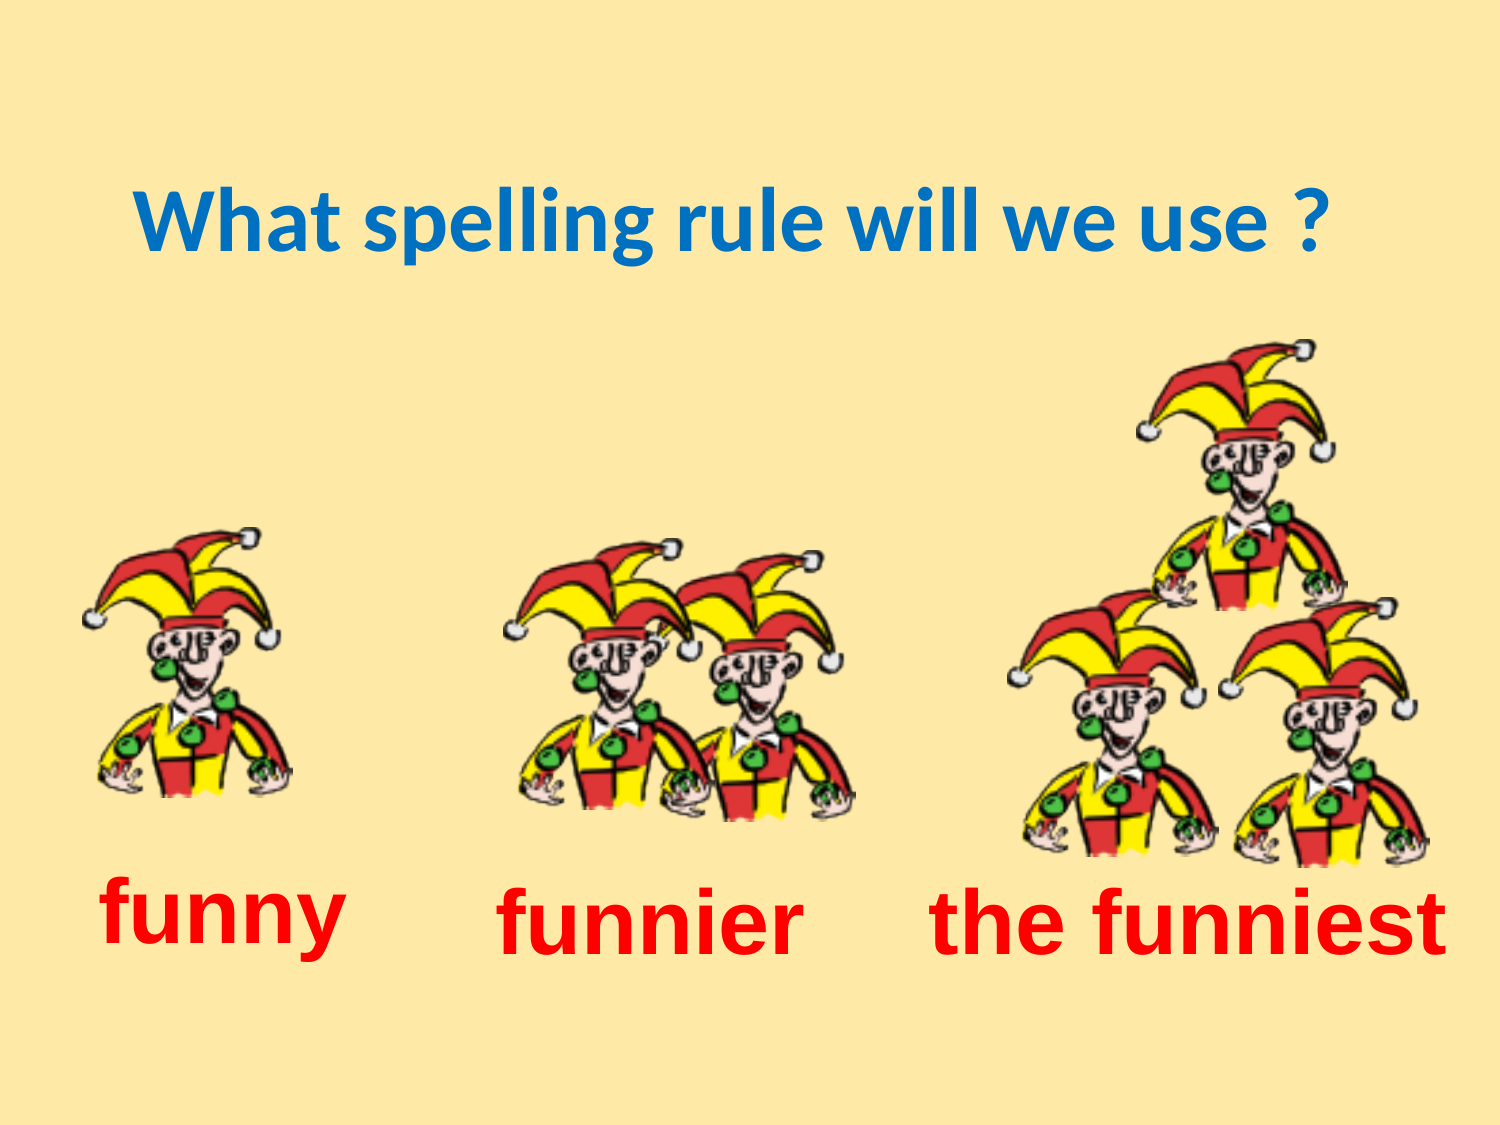

# What spelling rule will we use ?
funny
funnier
the funniest